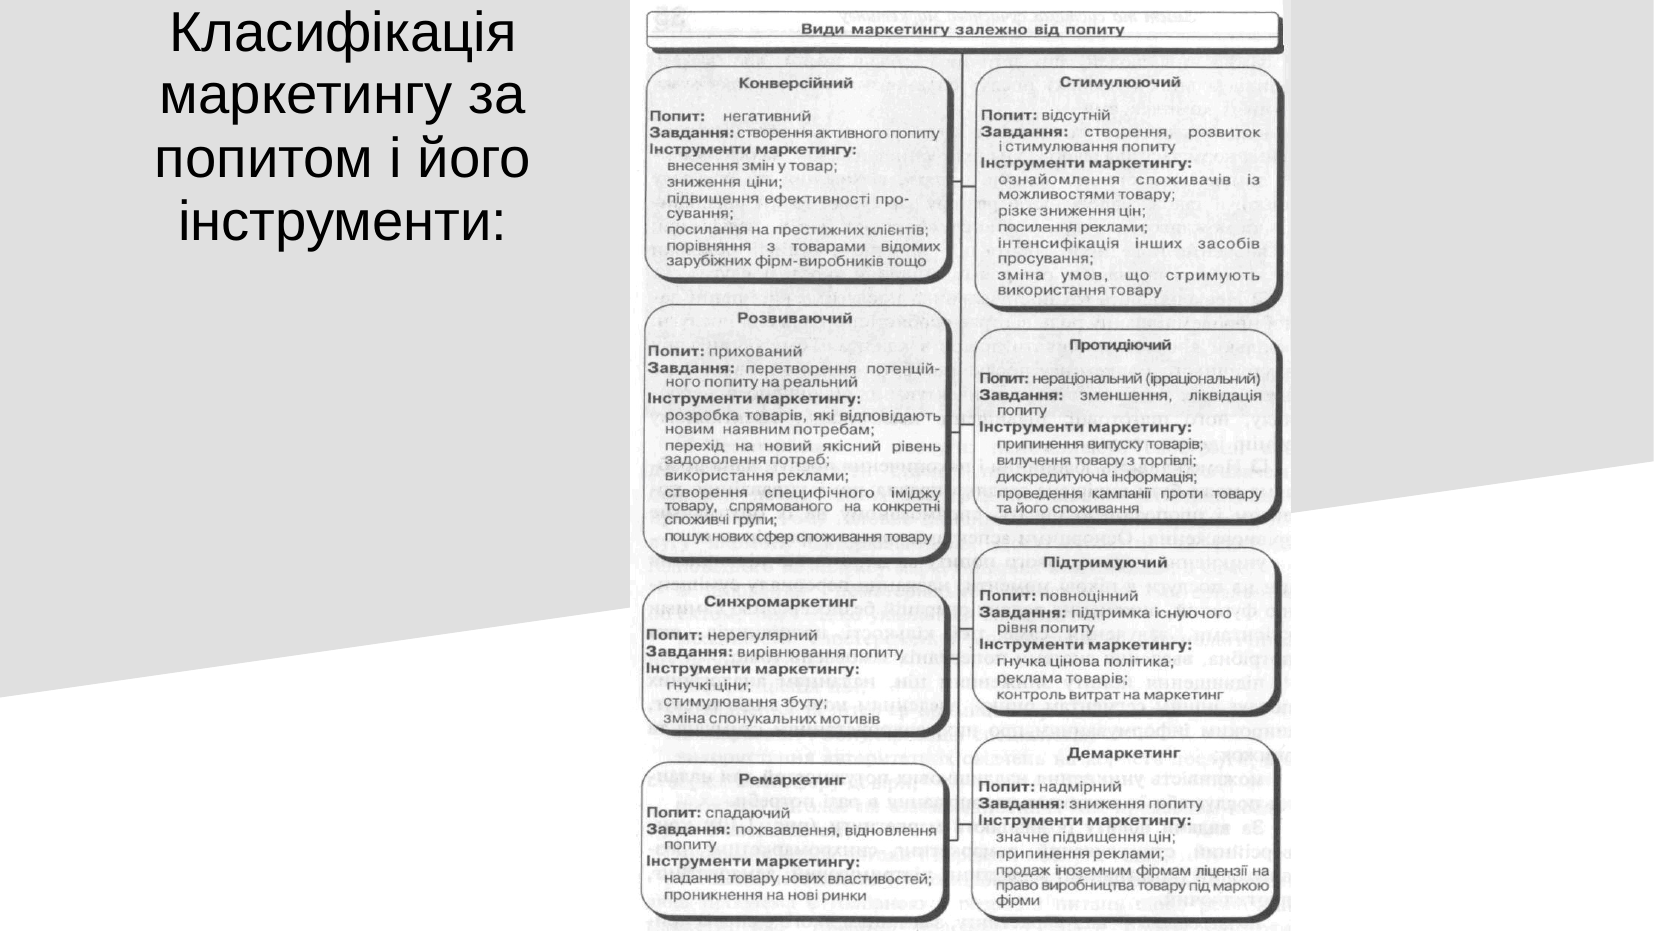

# Класифікація маркетингу за попитом і його інструменти: